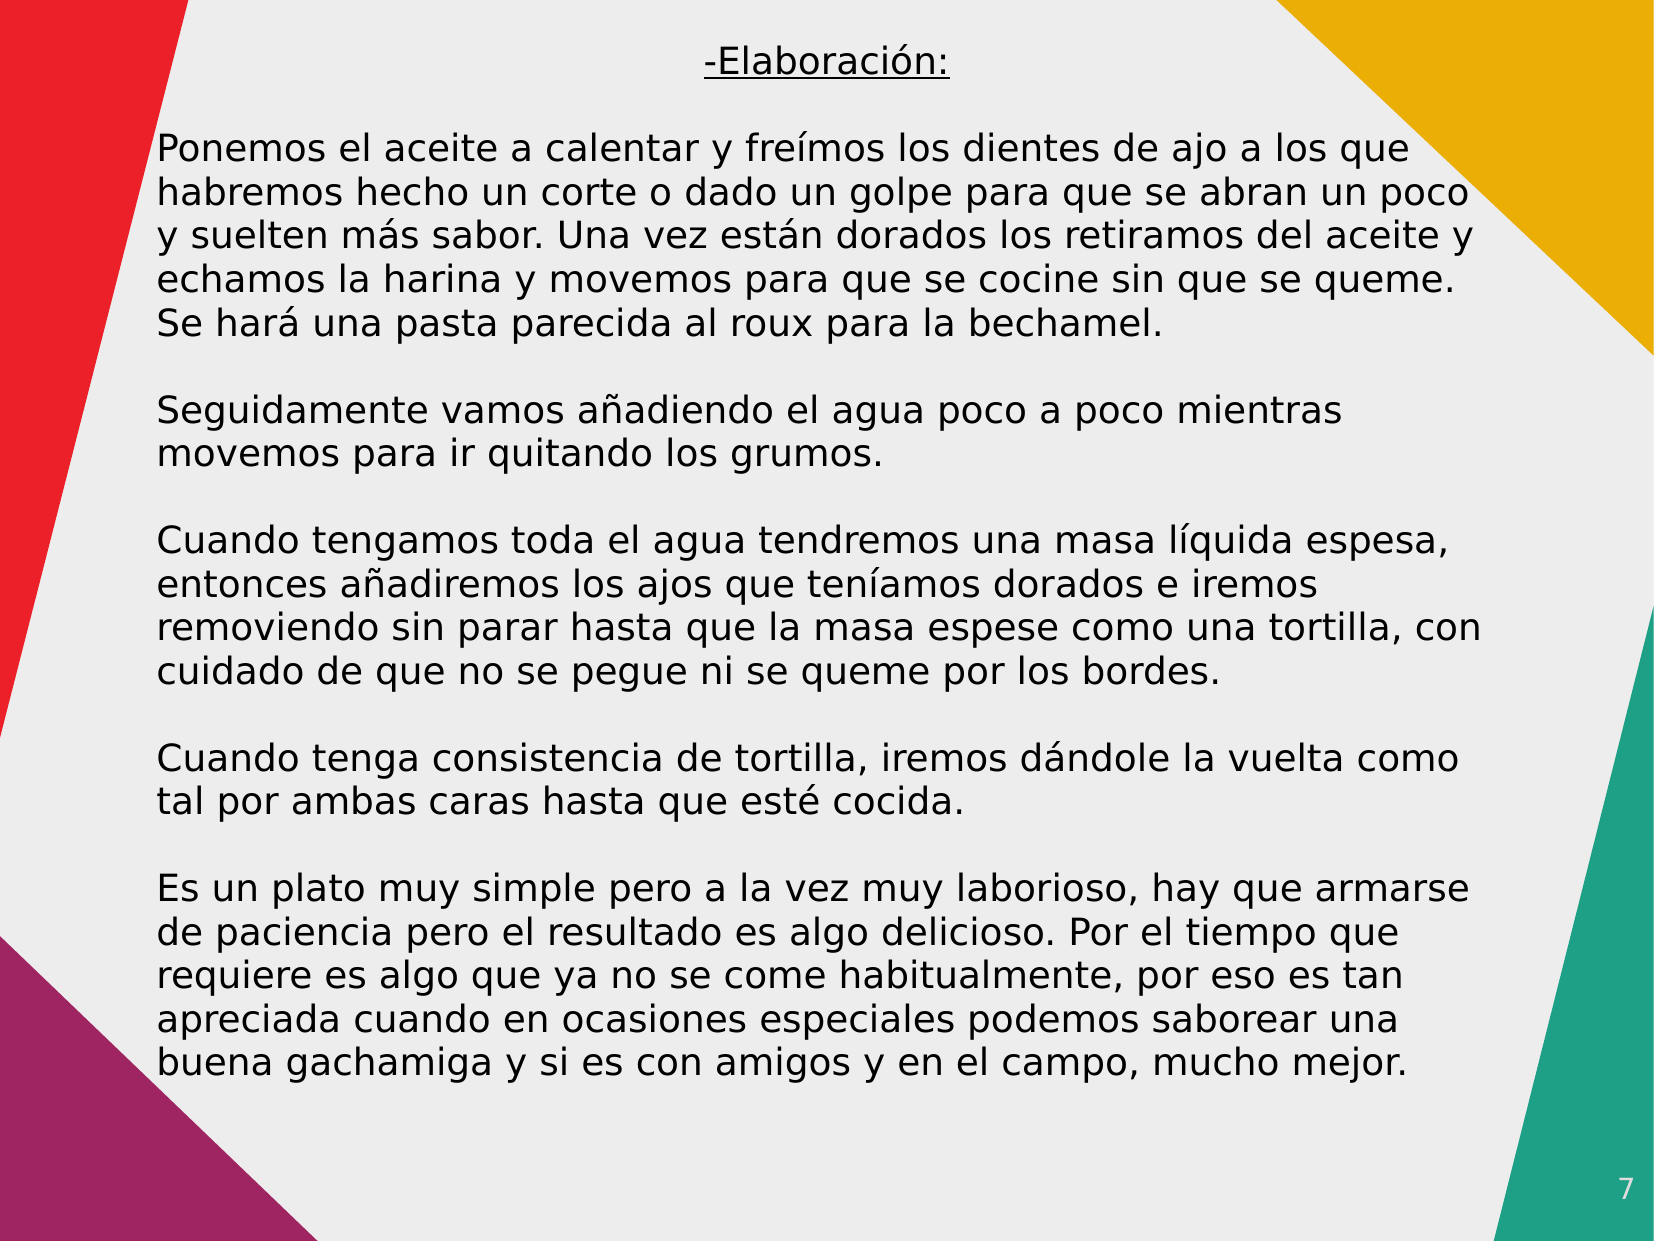

-Elaboración:
Ponemos el aceite a calentar y freímos los dientes de ajo a los que habremos hecho un corte o dado un golpe para que se abran un poco y suelten más sabor. Una vez están dorados los retiramos del aceite y echamos la harina y movemos para que se cocine sin que se queme. Se hará una pasta parecida al roux para la bechamel.
Seguidamente vamos añadiendo el agua poco a poco mientras movemos para ir quitando los grumos.
Cuando tengamos toda el agua tendremos una masa líquida espesa, entonces añadiremos los ajos que teníamos dorados e iremos removiendo sin parar hasta que la masa espese como una tortilla, con cuidado de que no se pegue ni se queme por los bordes.
Cuando tenga consistencia de tortilla, iremos dándole la vuelta como tal por ambas caras hasta que esté cocida.
Es un plato muy simple pero a la vez muy laborioso, hay que armarse de paciencia pero el resultado es algo delicioso. Por el tiempo que requiere es algo que ya no se come habitualmente, por eso es tan apreciada cuando en ocasiones especiales podemos saborear una buena gachamiga y si es con amigos y en el campo, mucho mejor.
7